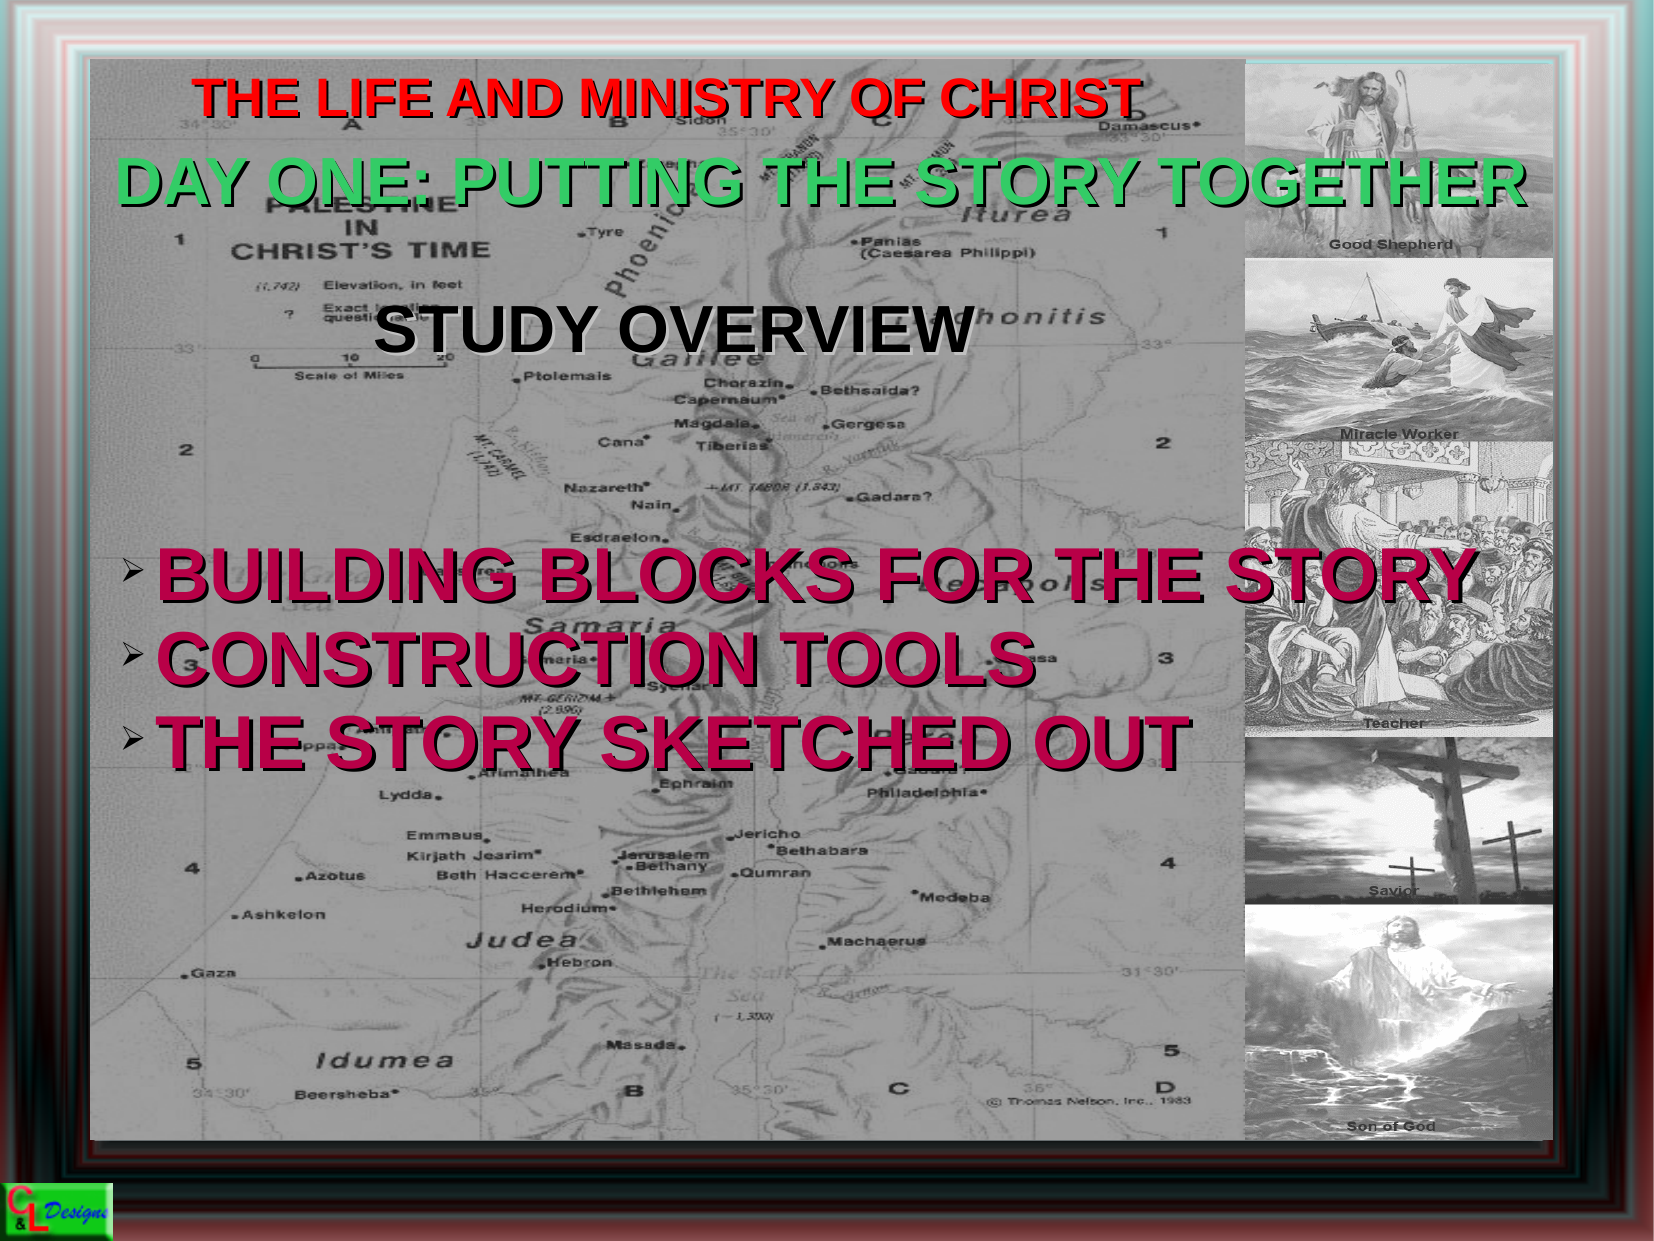

THE LIFE AND MINISTRY OF CHRIST
DAY ONE: PUTTING THE STORY TOGETHER
STUDY OVERVIEW
BUILDING BLOCKS FOR THE STORY
CONSTRUCTION TOOLS
THE STORY SKETCHED OUT